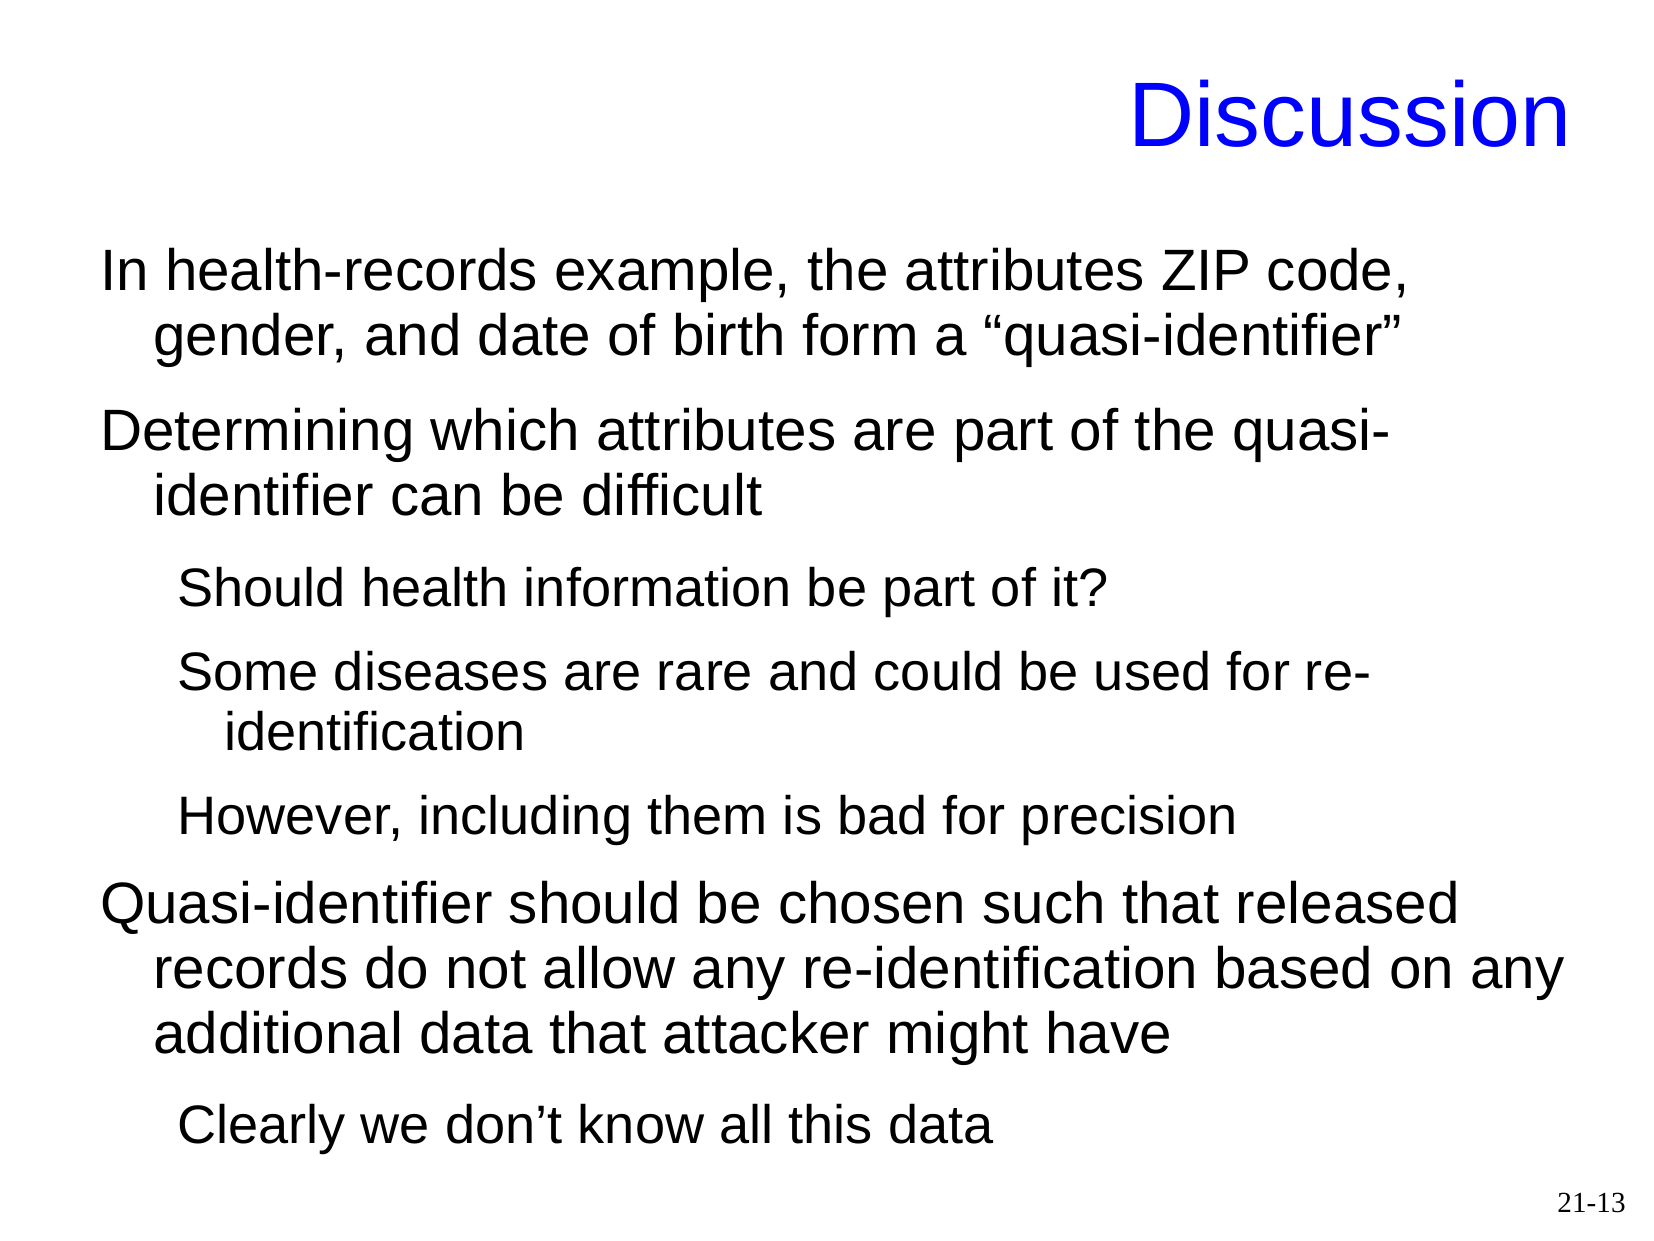

# Discussion
In health-records example, the attributes ZIP code, gender, and date of birth form a “quasi-identifier”
Determining which attributes are part of the quasi-identifier can be difficult
Should health information be part of it?
Some diseases are rare and could be used for re-identification
However, including them is bad for precision
Quasi-identifier should be chosen such that released records do not allow any re-identification based on any additional data that attacker might have
Clearly we don’t know all this data